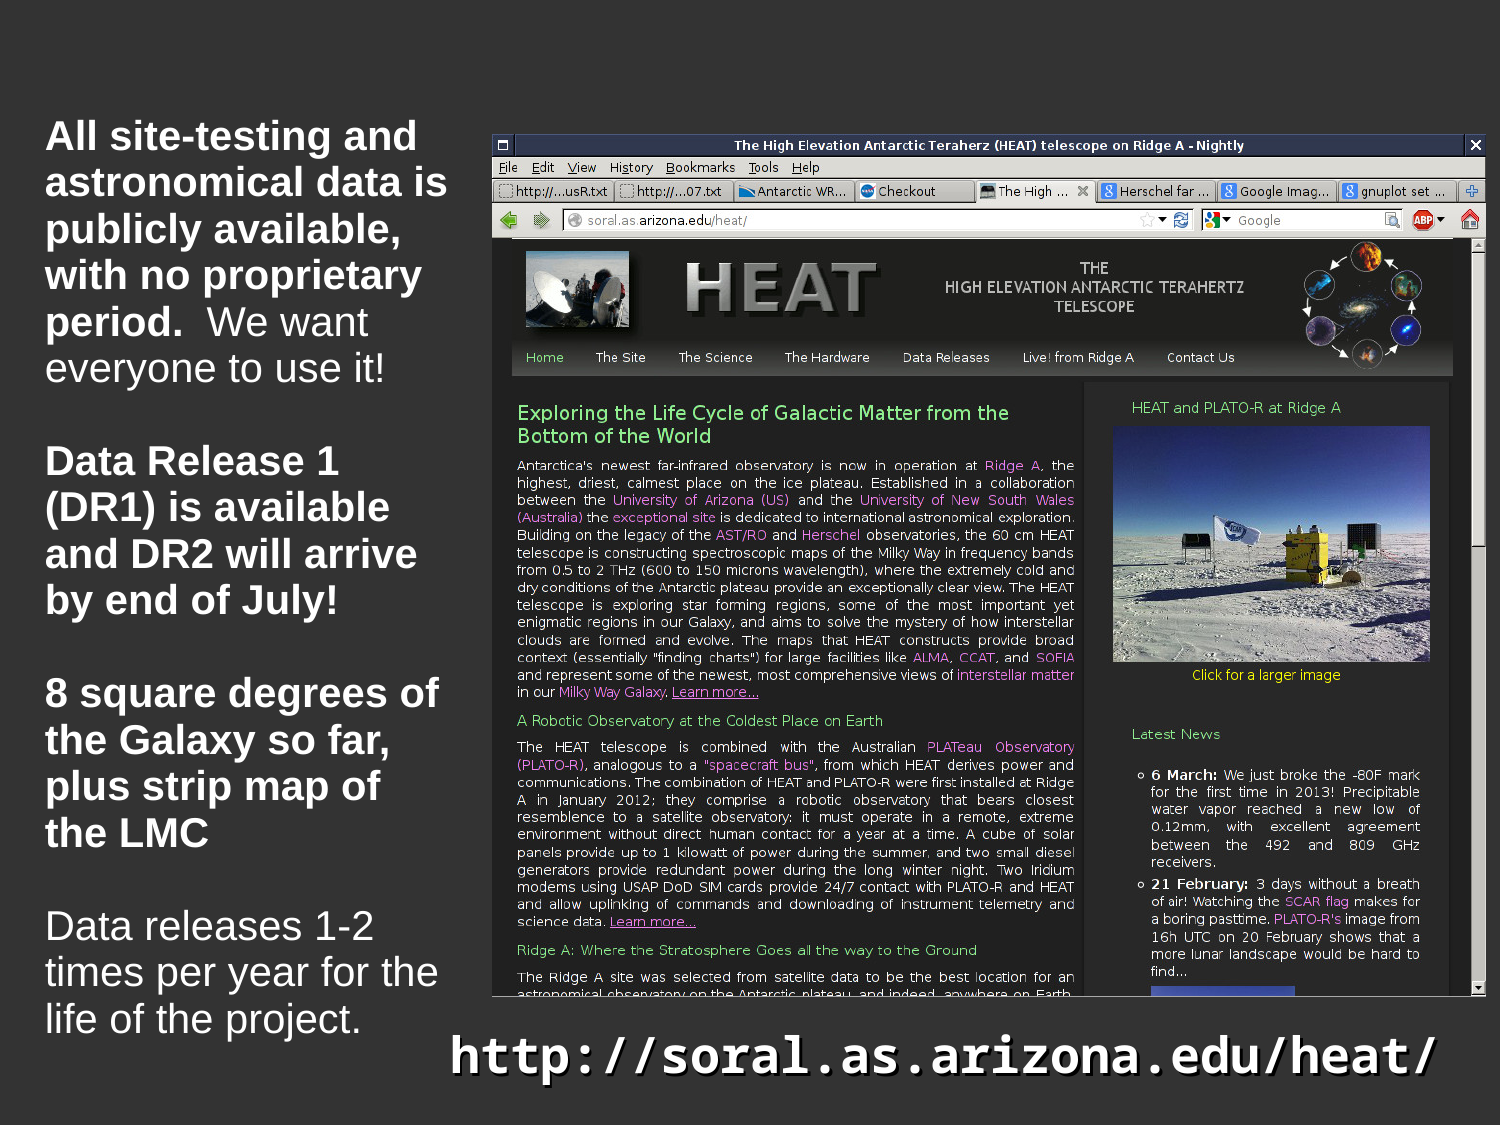

All site-testing and astronomical data is publicly available, with no proprietary period. We want everyone to use it!
Data Release 1 (DR1) is available and DR2 will arrive by end of July!
8 square degrees of the Galaxy so far, plus strip map of the LMC
Data releases 1-2 times per year for the life of the project.
http://soral.as.arizona.edu/heat/